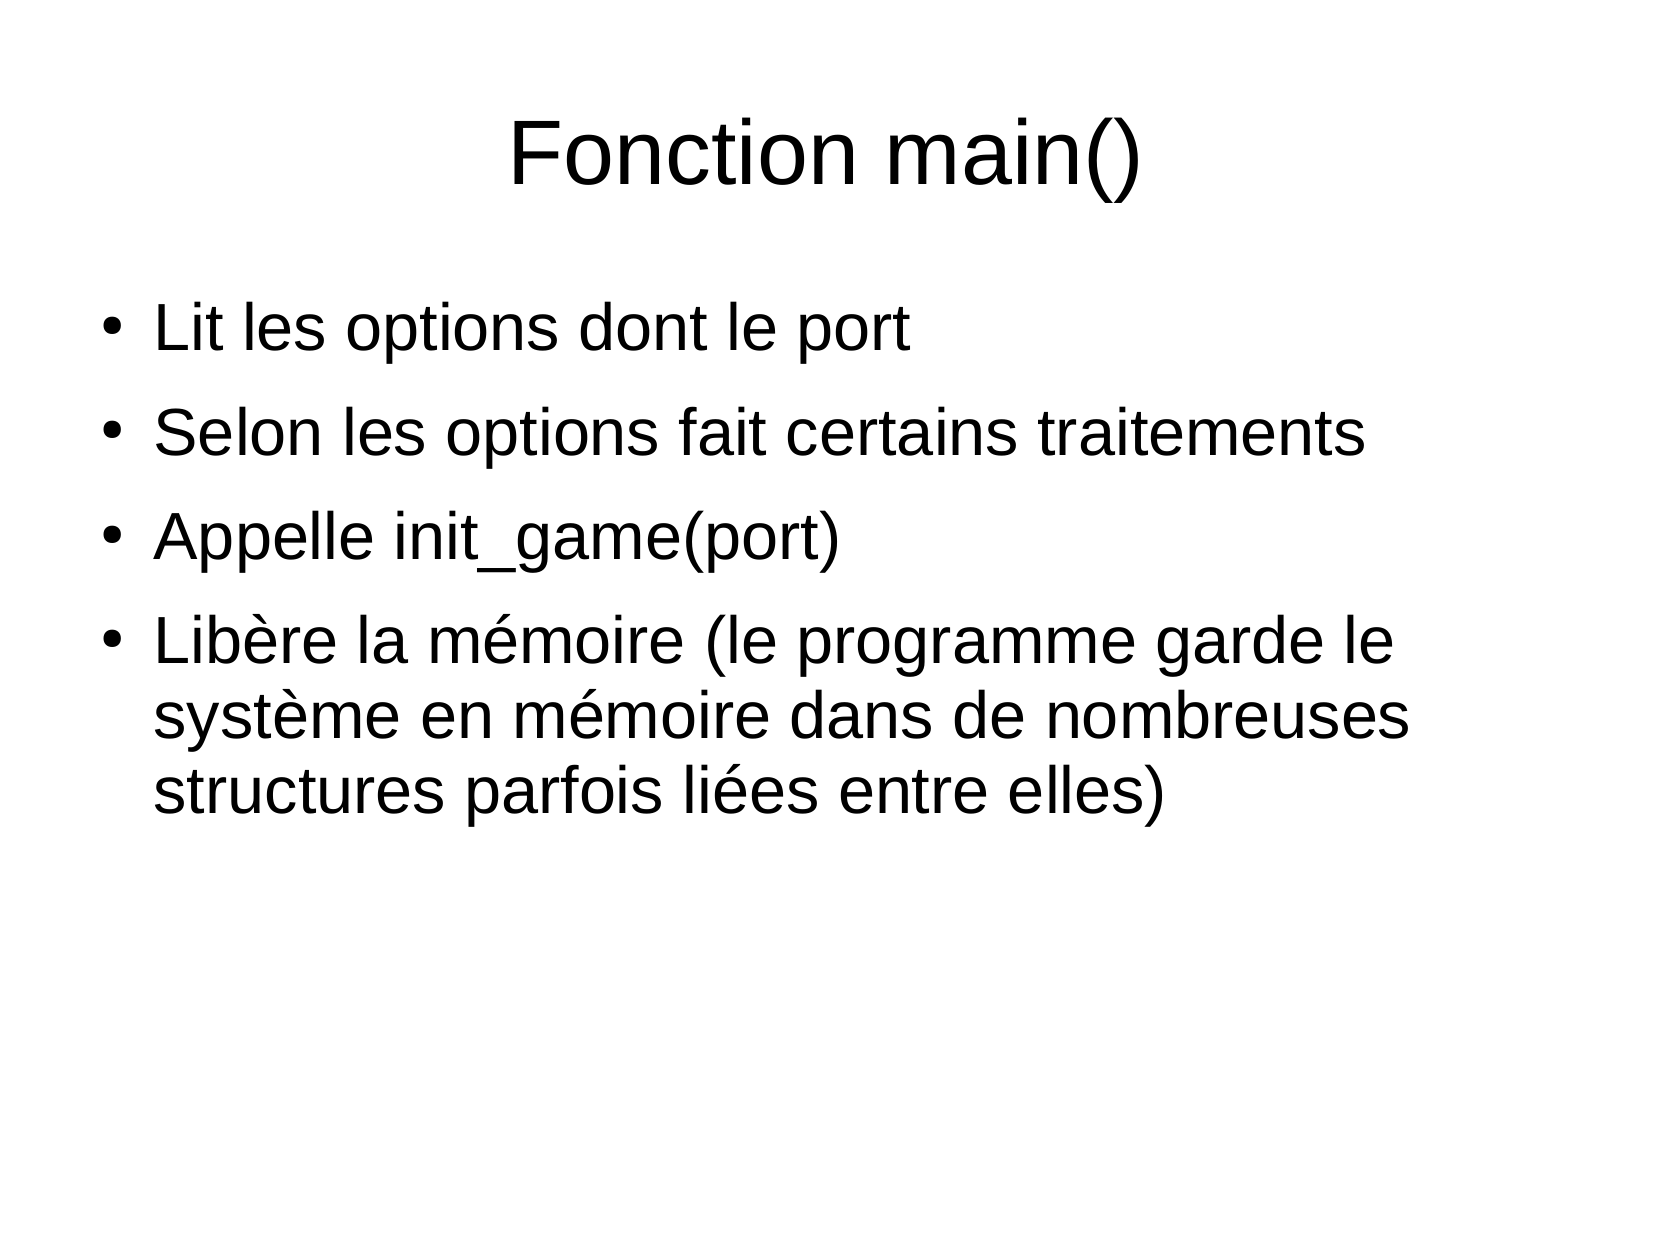

# Fonction main()
Lit les options dont le port
Selon les options fait certains traitements
Appelle init_game(port)
Libère la mémoire (le programme garde le système en mémoire dans de nombreuses structures parfois liées entre elles)